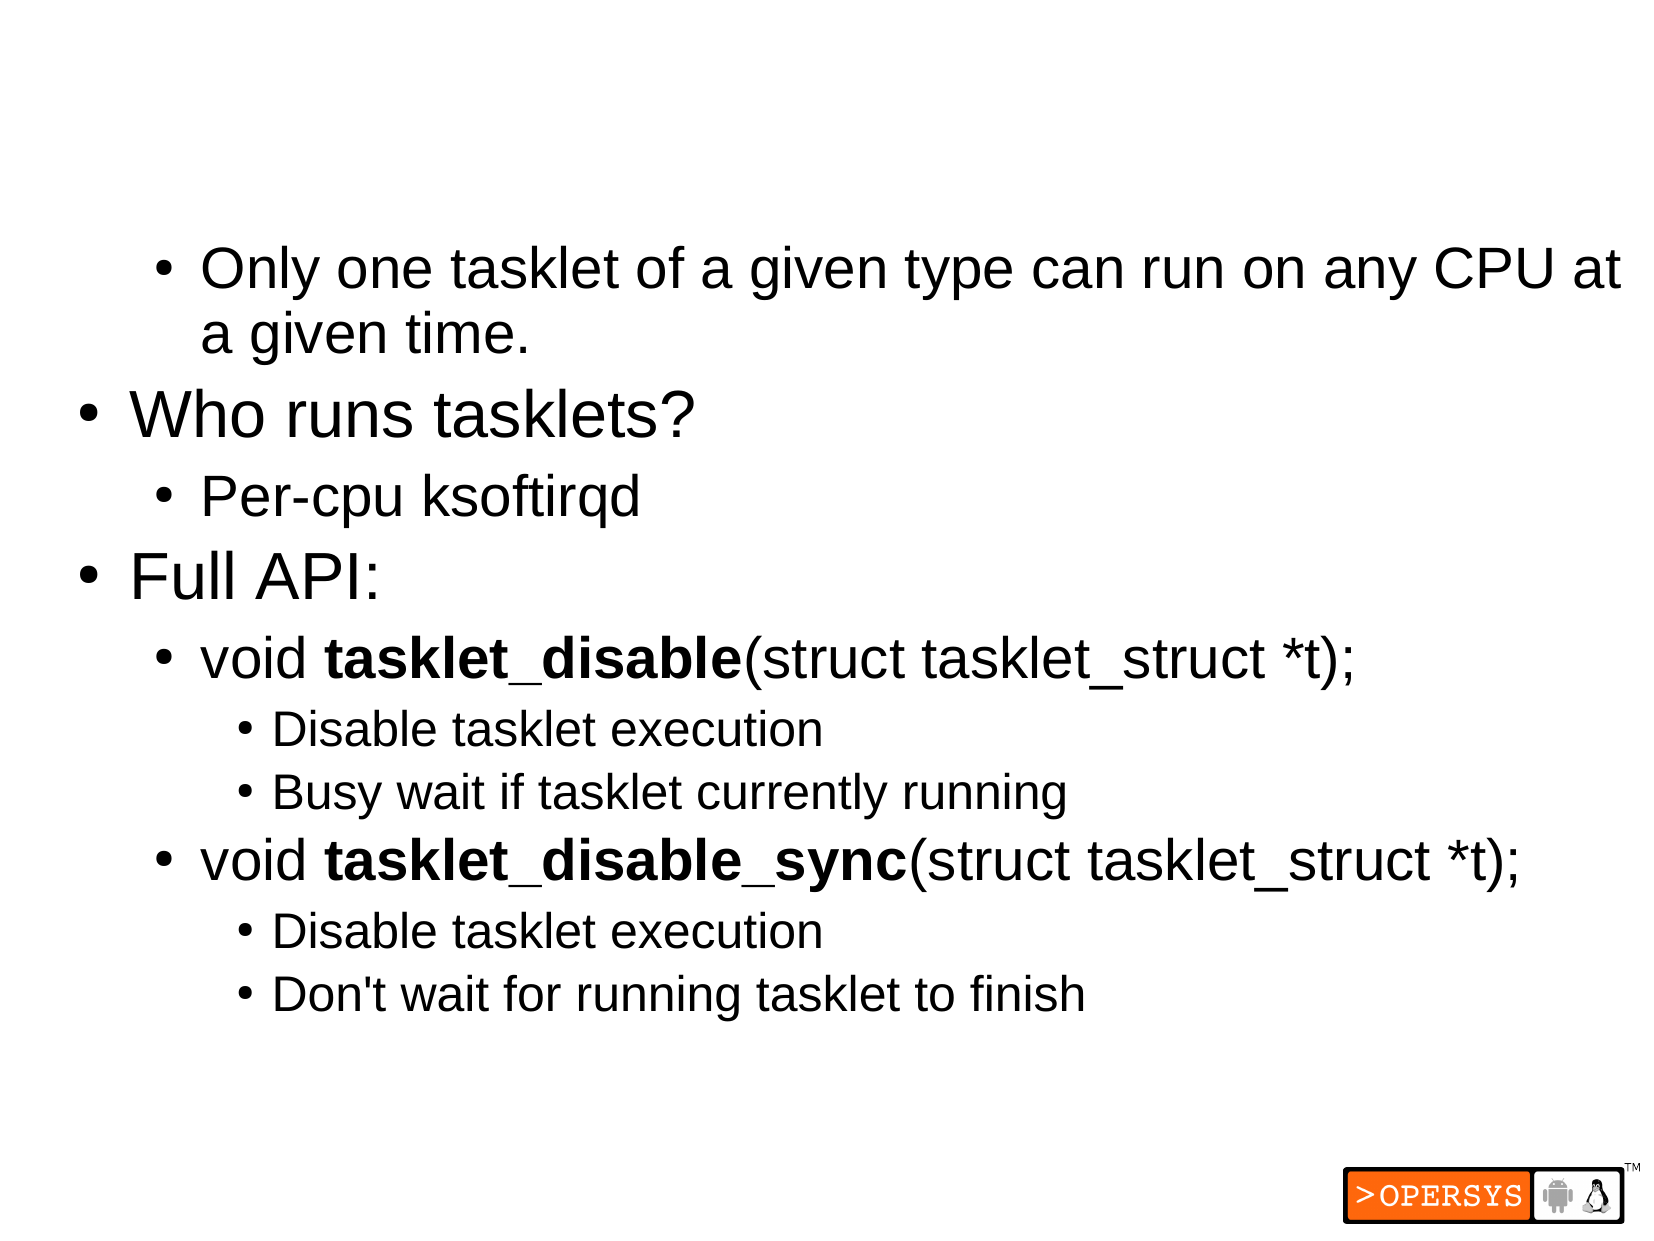

# Only one tasklet of a given type can run on any CPU at a given time.
Who runs tasklets?
Per-cpu ksoftirqd
Full API:
void tasklet_disable(struct tasklet_struct *t);
Disable tasklet execution
Busy wait if tasklet currently running
void tasklet_disable_sync(struct tasklet_struct *t);
Disable tasklet execution
Don't wait for running tasklet to finish